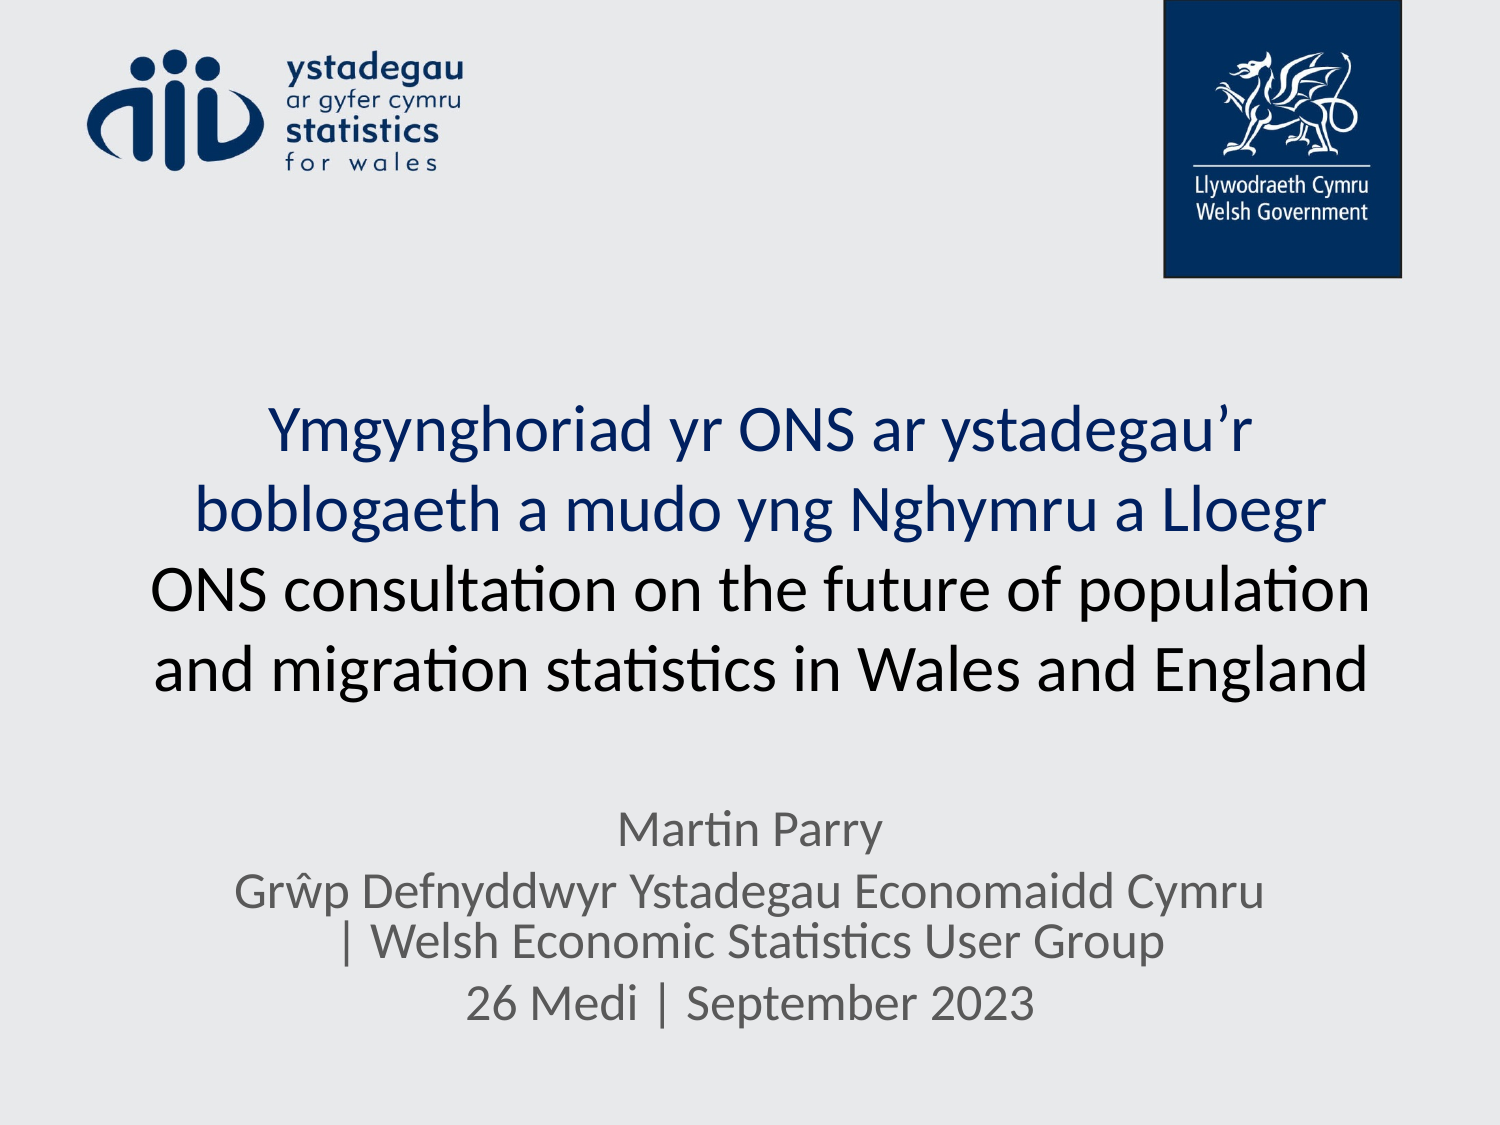

Ymgynghoriad yr ONS ar ystadegau’r boblogaeth a mudo yng Nghymru a Lloegr
ONS consultation on the future of population and migration statistics in Wales and England
# Martin Parry
Grŵp Defnyddwyr Ystadegau Economaidd Cymru | Welsh Economic Statistics User Group
26 Medi | September 2023